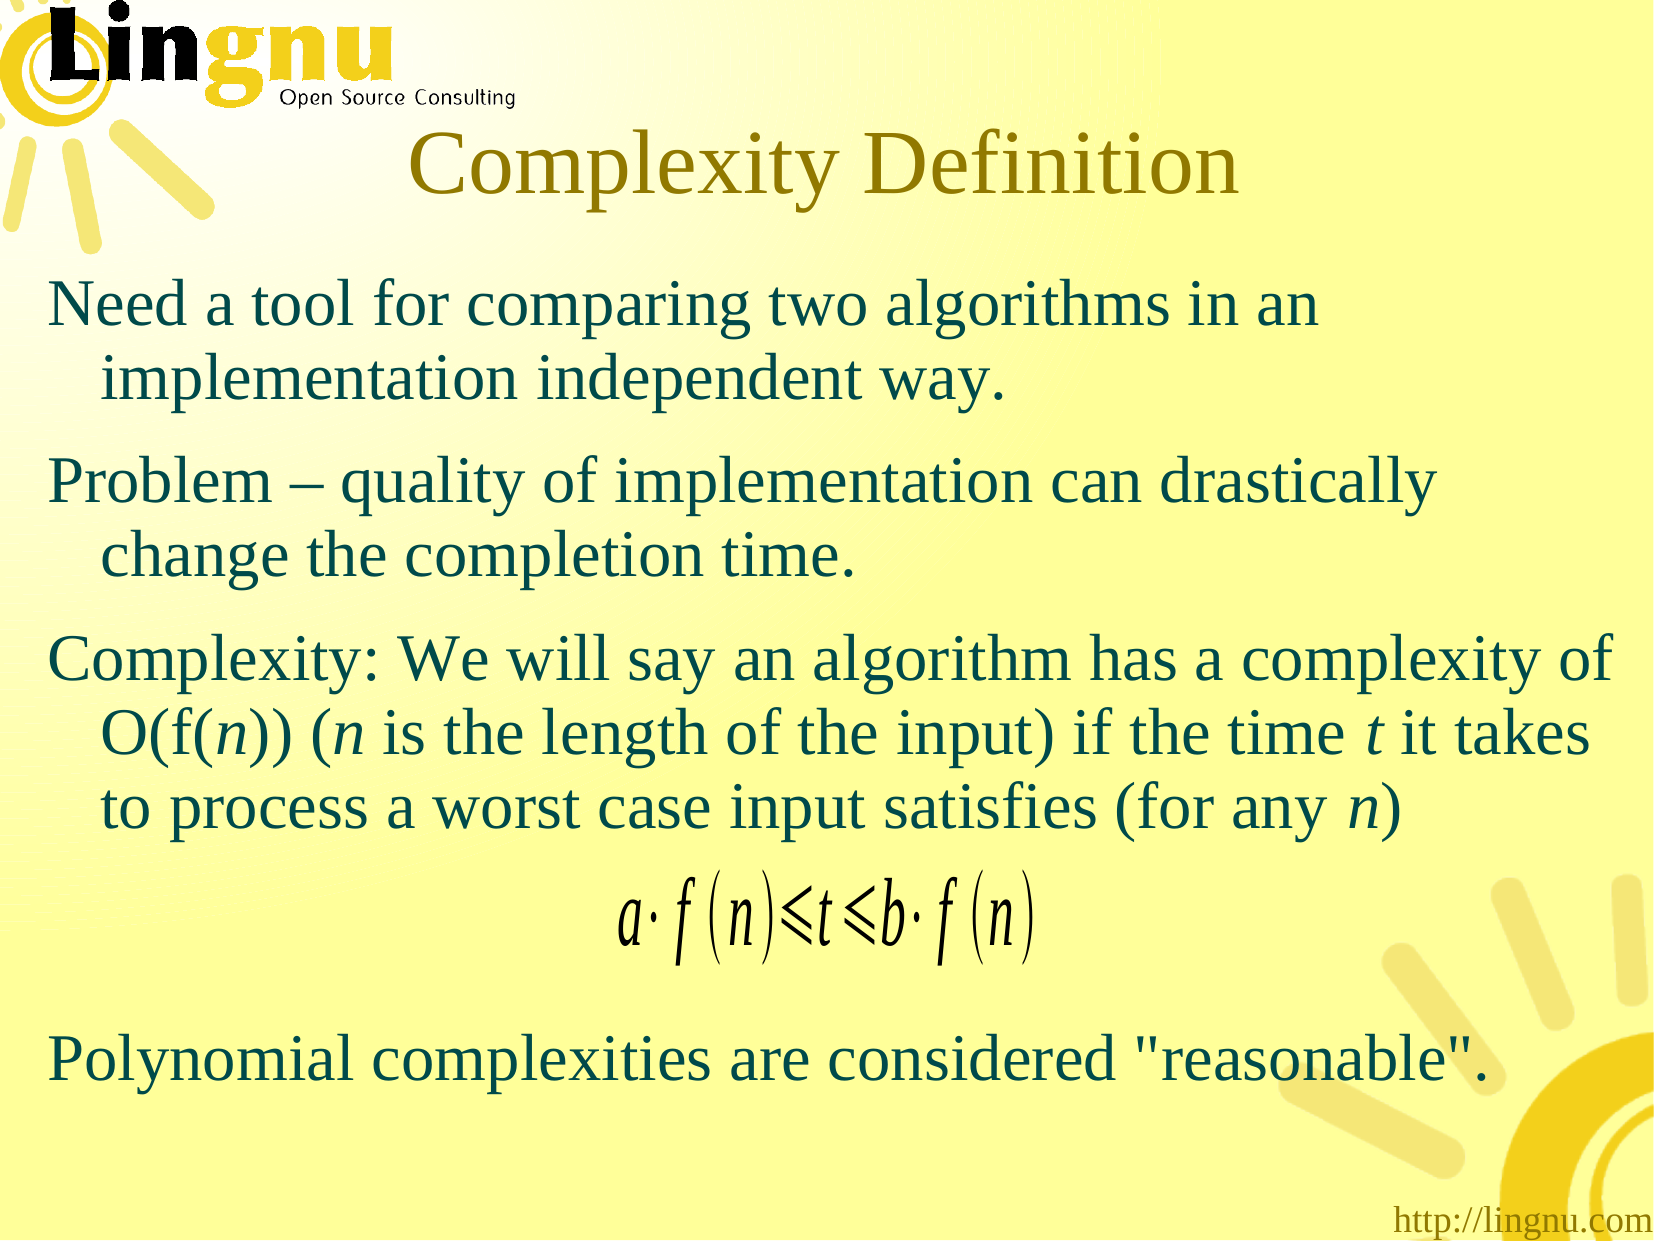

# Complexity Definition
Need a tool for comparing two algorithms in an implementation independent way.
Problem – quality of implementation can drastically change the completion time.
Complexity: We will say an algorithm has a complexity of O(f(n)) (n is the length of the input) if the time t it takes to process a worst case input satisfies (for any n)
Polynomial complexities are considered "reasonable".